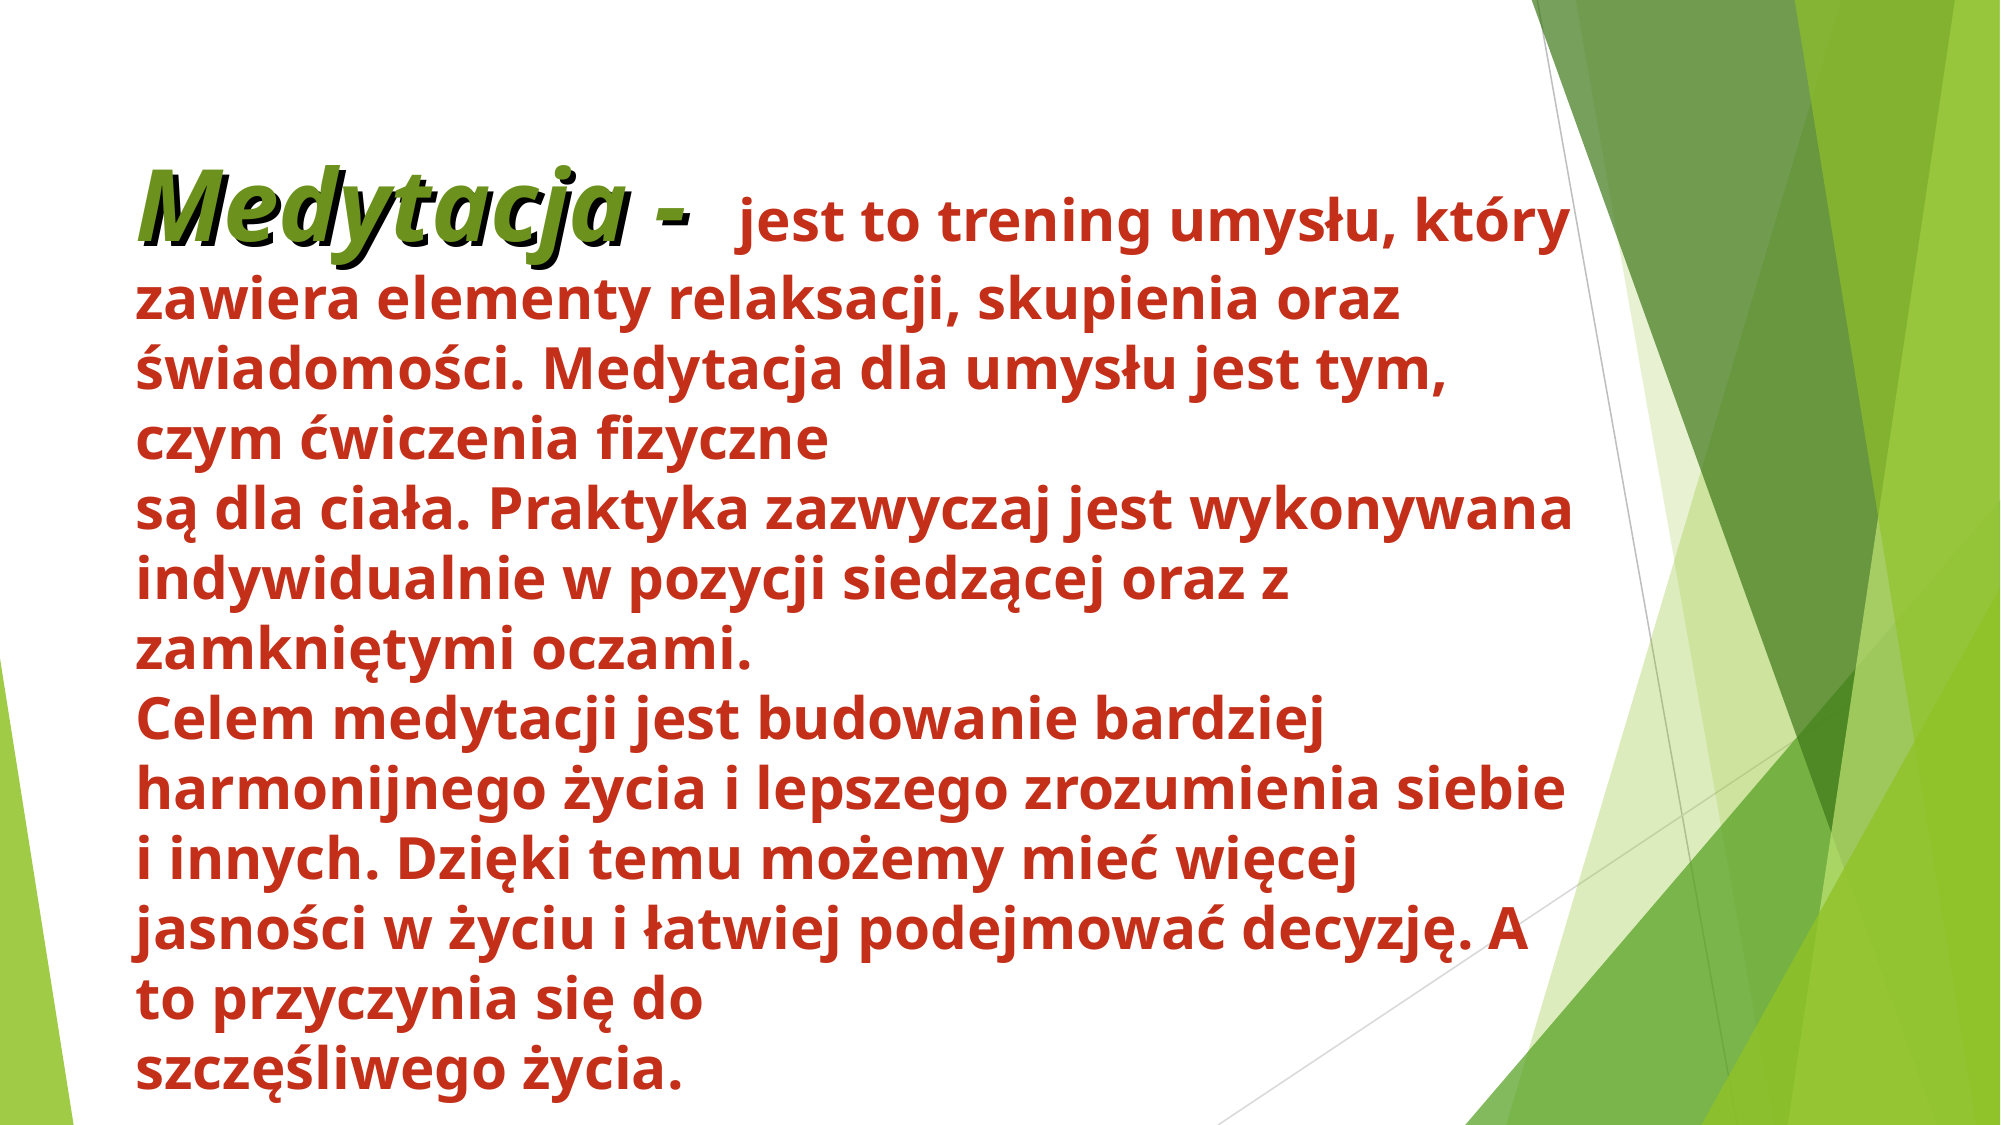

Medytacja - jest to trening umysłu, który
zawiera elementy relaksacji, skupienia oraz świadomości. Medytacja dla umysłu jest tym, czym ćwiczenia fizyczne
są dla ciała. Praktyka zazwyczaj jest wykonywana indywidualnie w pozycji siedzącej oraz z zamkniętymi oczami.
Celem medytacji jest budowanie bardziej harmonijnego życia i lepszego zrozumienia siebie i innych. Dzięki temu możemy mieć więcej jasności w życiu i łatwiej podejmować decyzję. A to przyczynia się do
szczęśliwego życia.